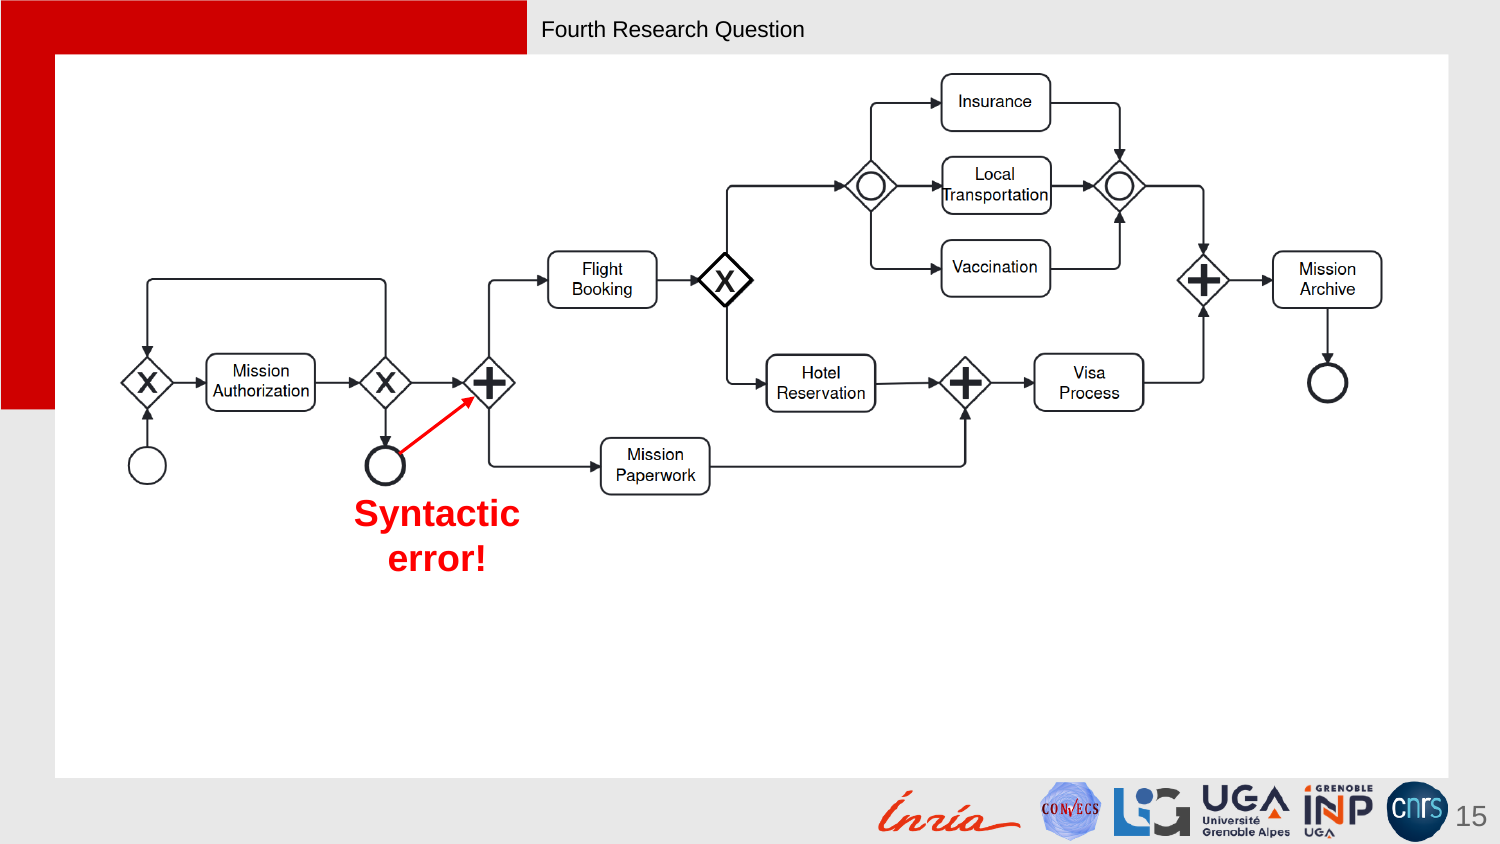

# Fourth Research Question
X
Syntactic
error!
15